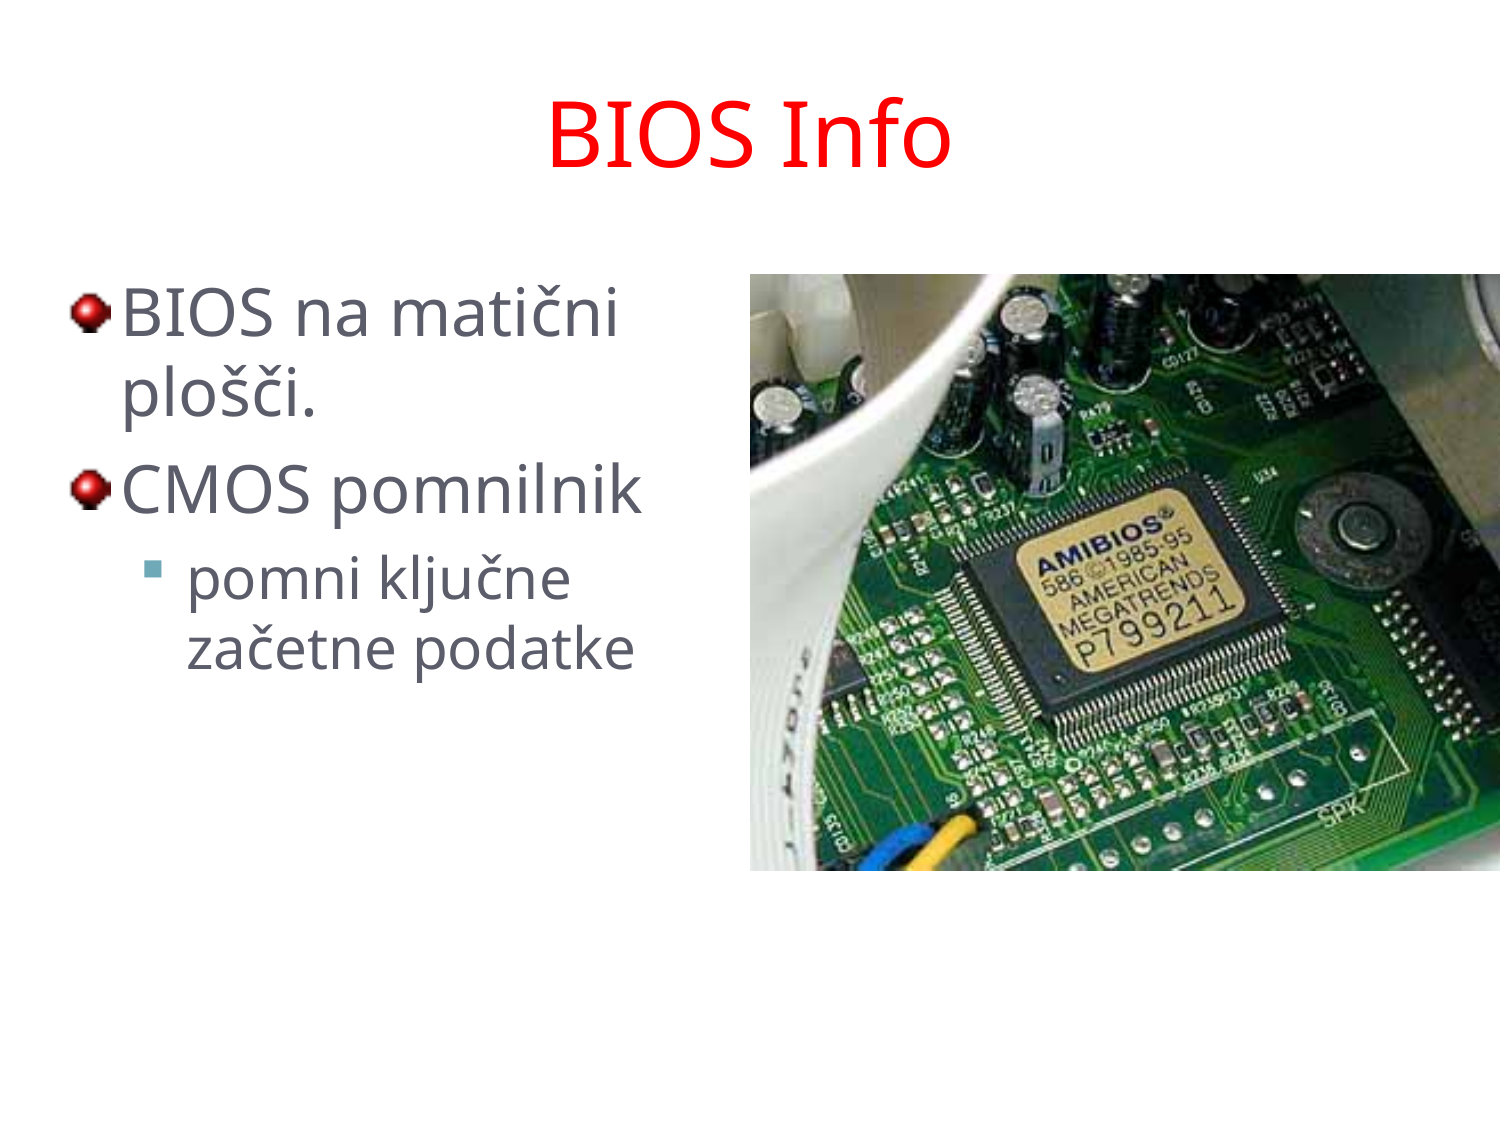

# BIOS Info
BIOS na matični plošči.
CMOS pomnilnik
pomni ključne začetne podatke